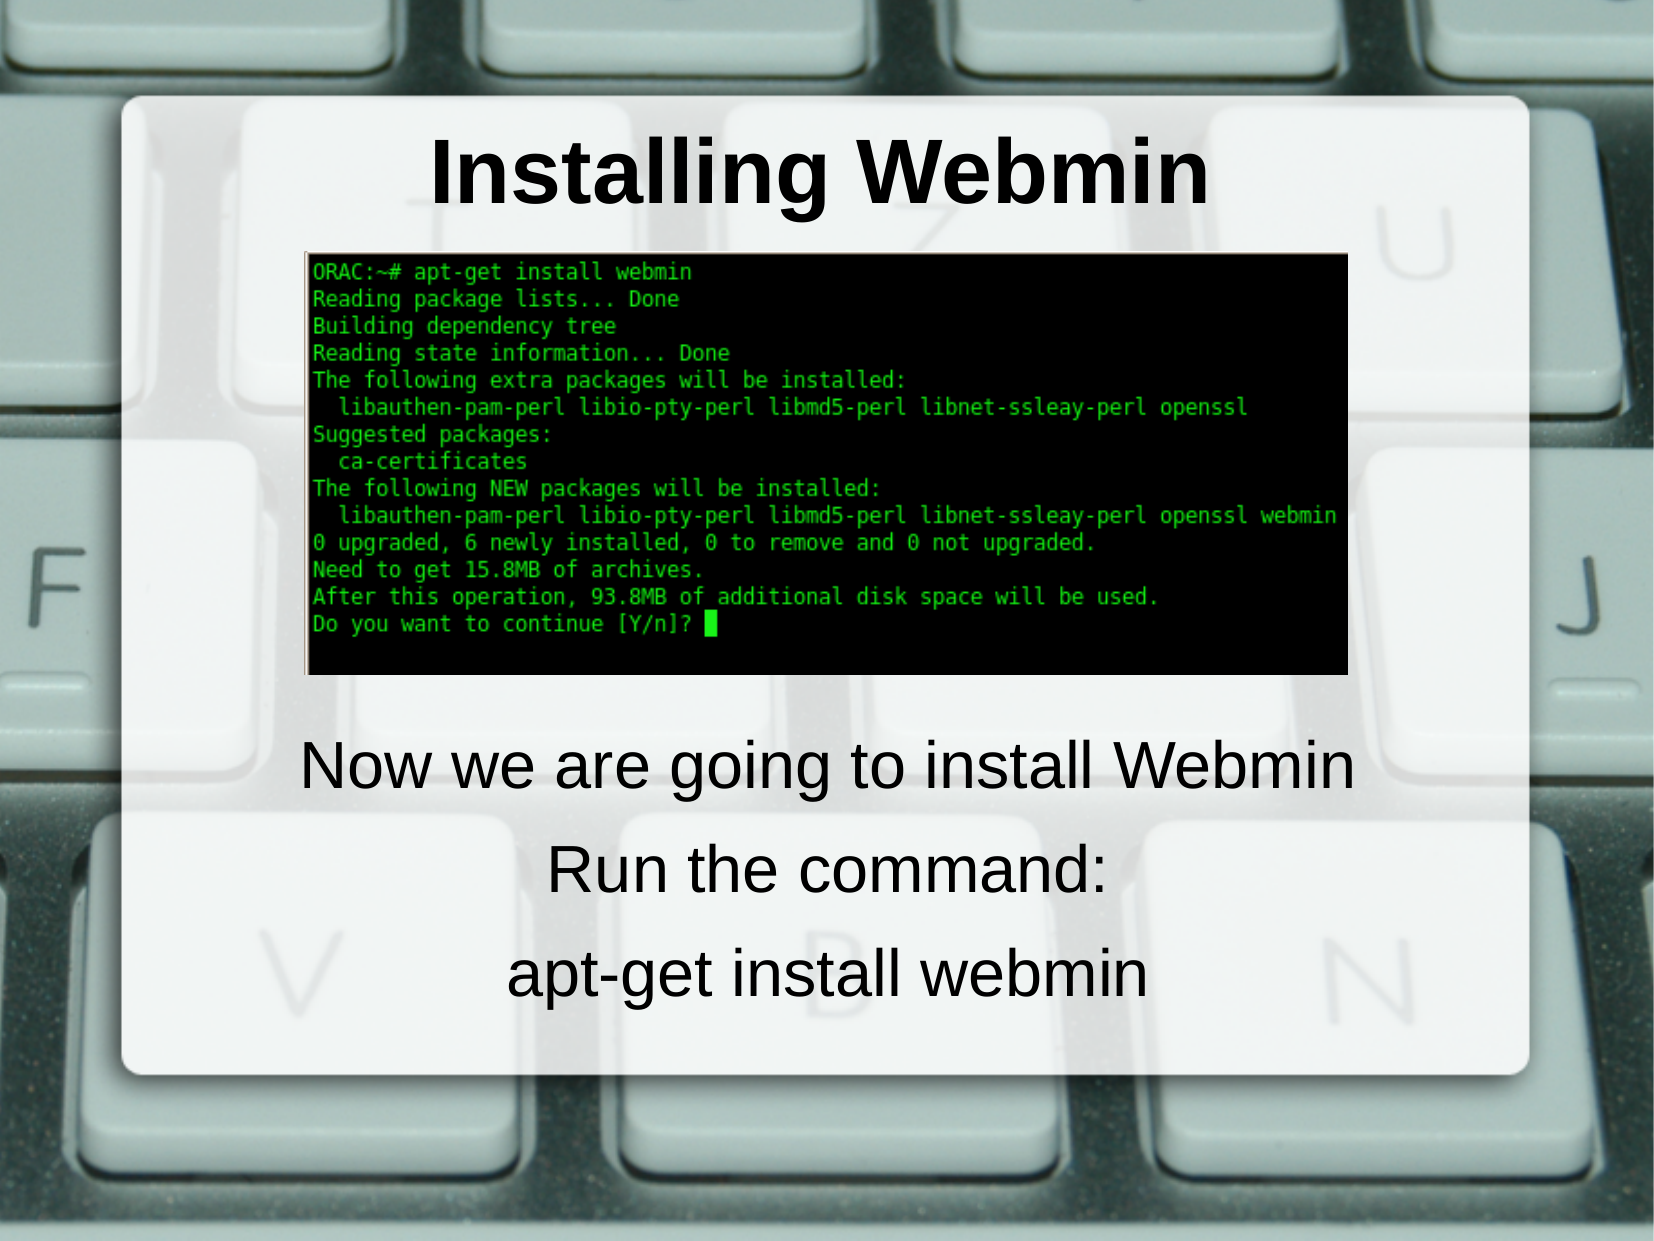

# Installing Webmin
Now we are going to install Webmin
Run the command:
apt-get install webmin